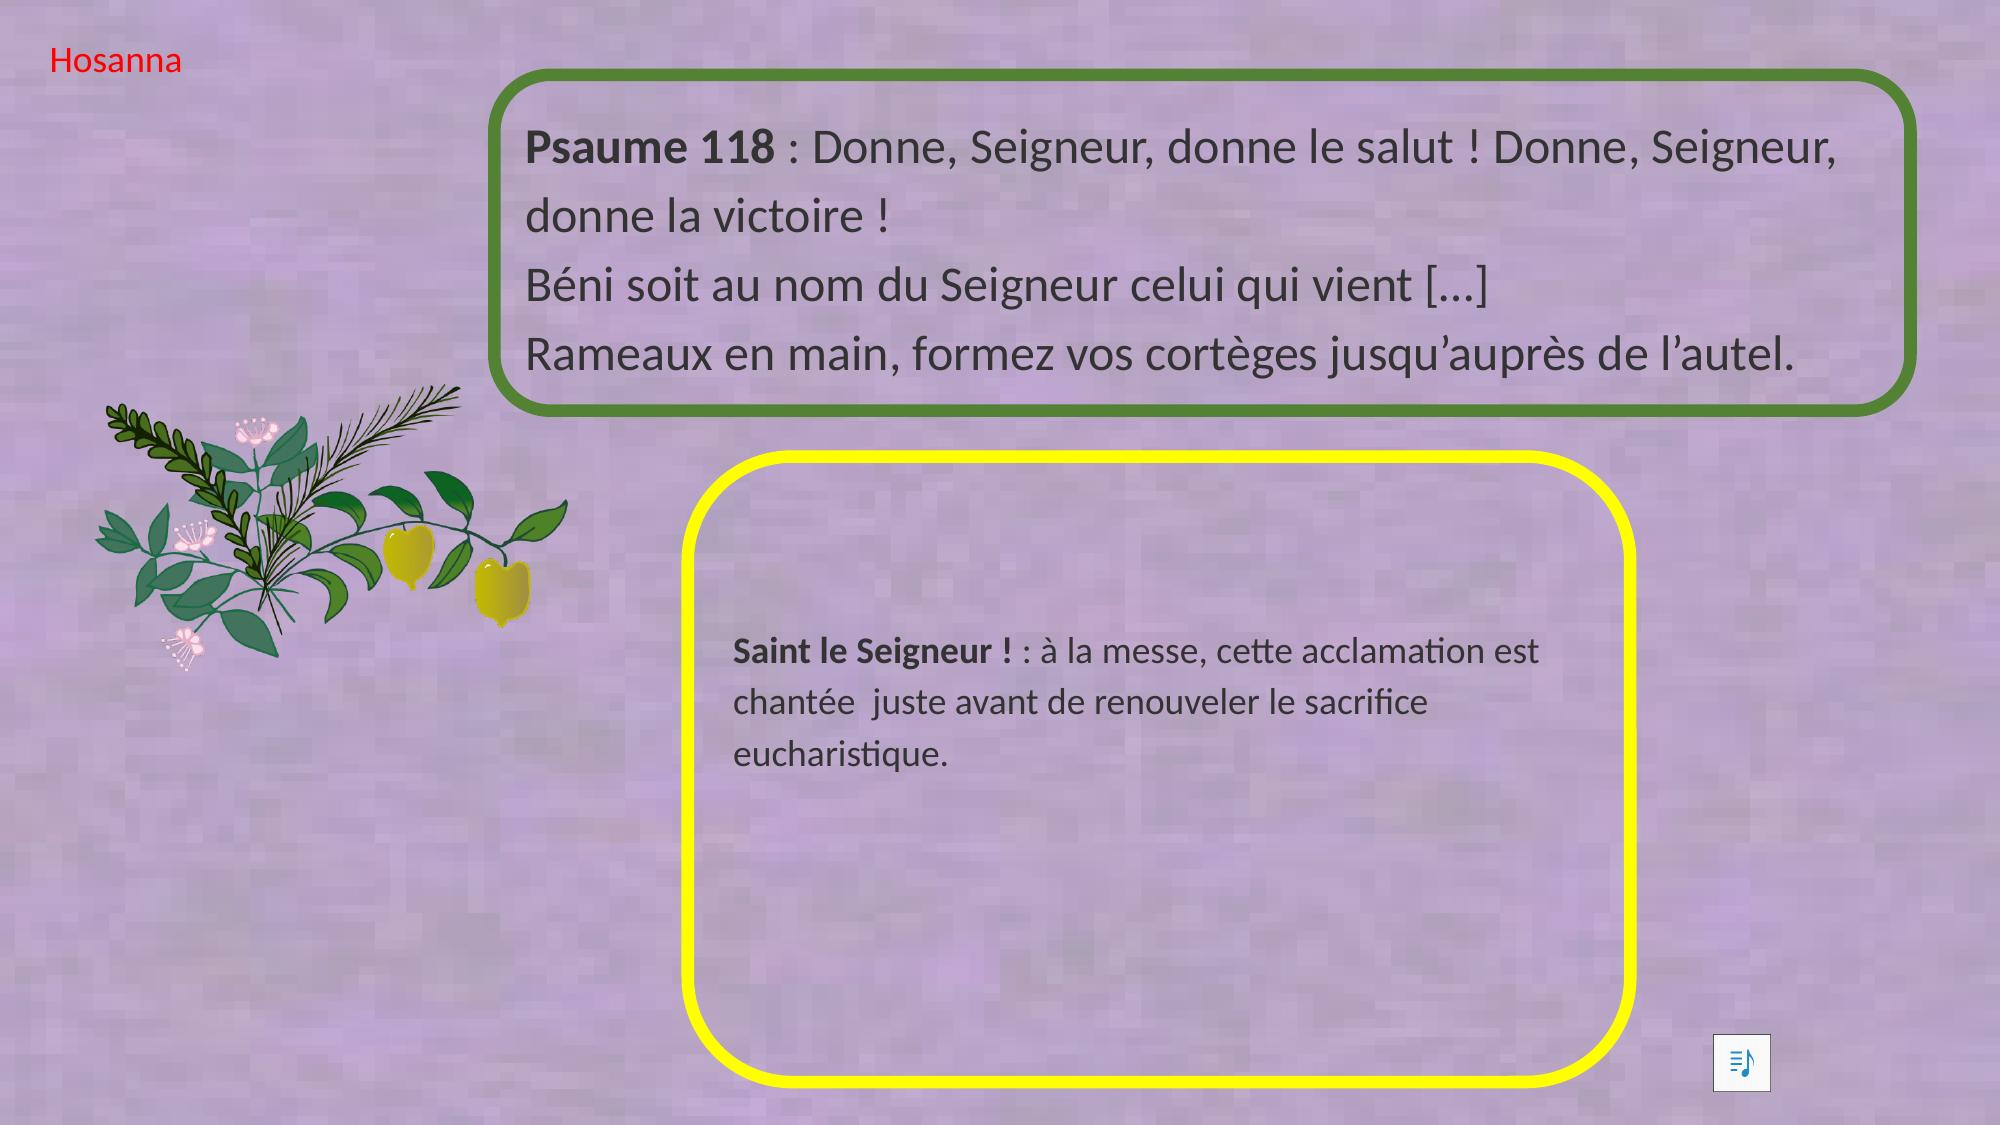

Hosanna
Psaume 118 : Donne, Seigneur, donne le salut ! Donne, Seigneur, donne la victoire !
Béni soit au nom du Seigneur celui qui vient […]
Rameaux en main, formez vos cortèges jusqu’auprès de l’autel.
Saint le Seigneur ! : à la messe, cette acclamation est chantée juste avant de renouveler le sacrifice eucharistique.